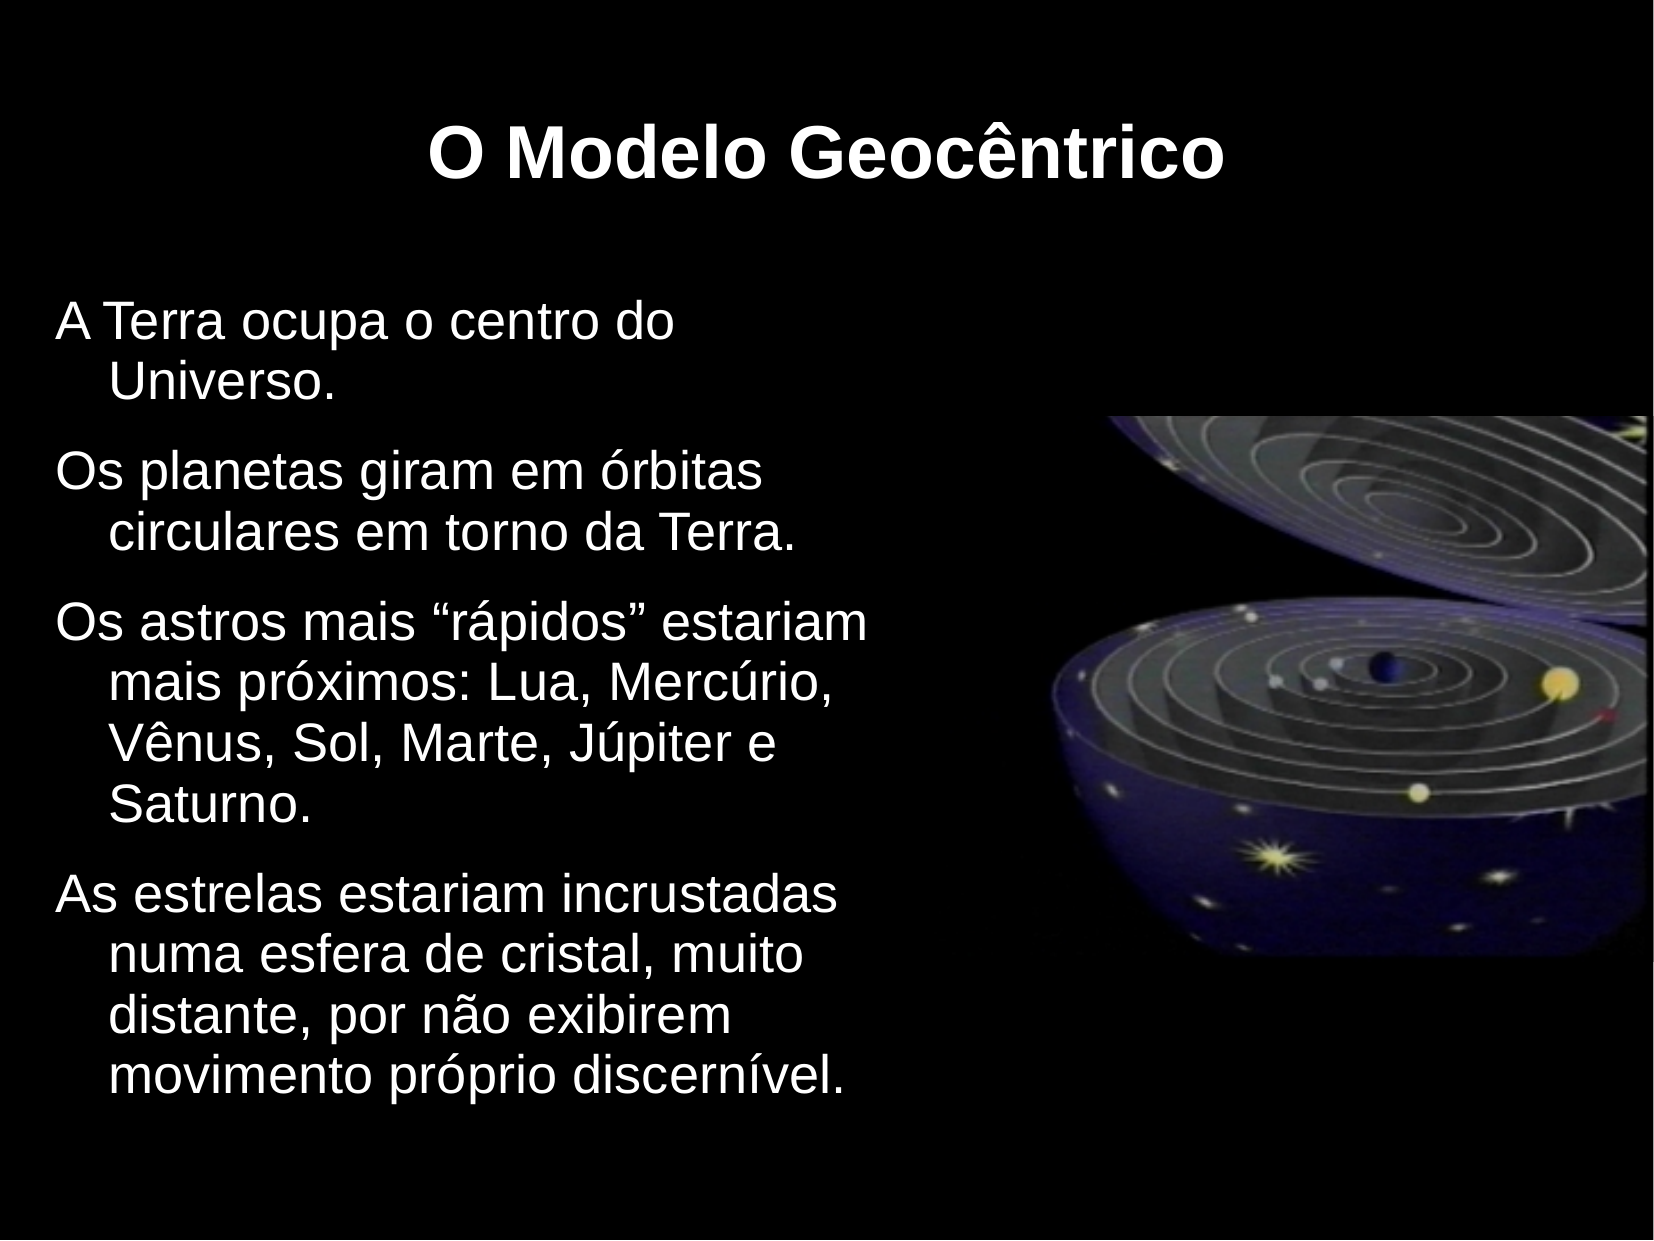

# O Modelo Geocêntrico
A Terra ocupa o centro do Universo.
Os planetas giram em órbitas circulares em torno da Terra.
Os astros mais “rápidos” estariam mais próximos: Lua, Mercúrio, Vênus, Sol, Marte, Júpiter e Saturno.
As estrelas estariam incrustadas numa esfera de cristal, muito distante, por não exibirem movimento próprio discernível.